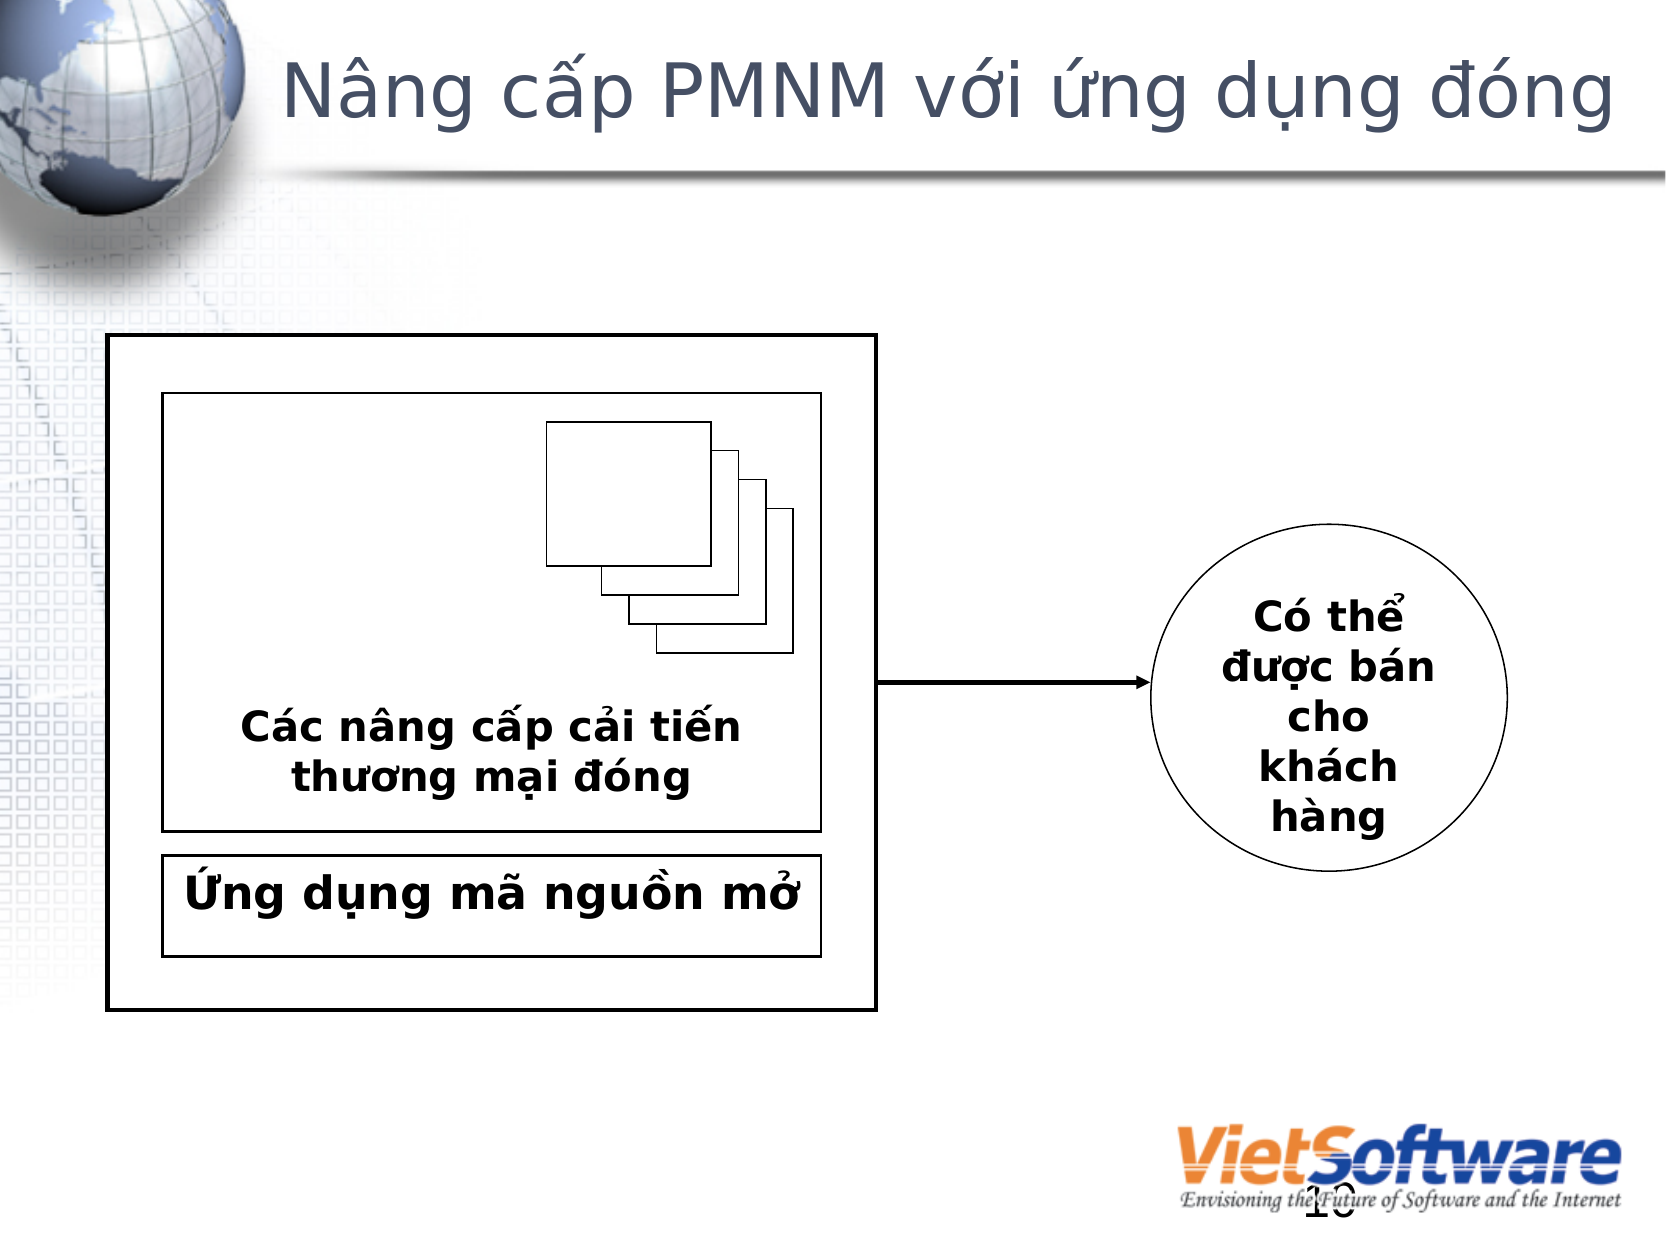

# Nâng cấp PMNM với ứng dụng đóng
Các nâng cấp cải tiến thương mại đóng
Có thể được bán cho khách hàng
Ứng dụng mã nguồn mở
10